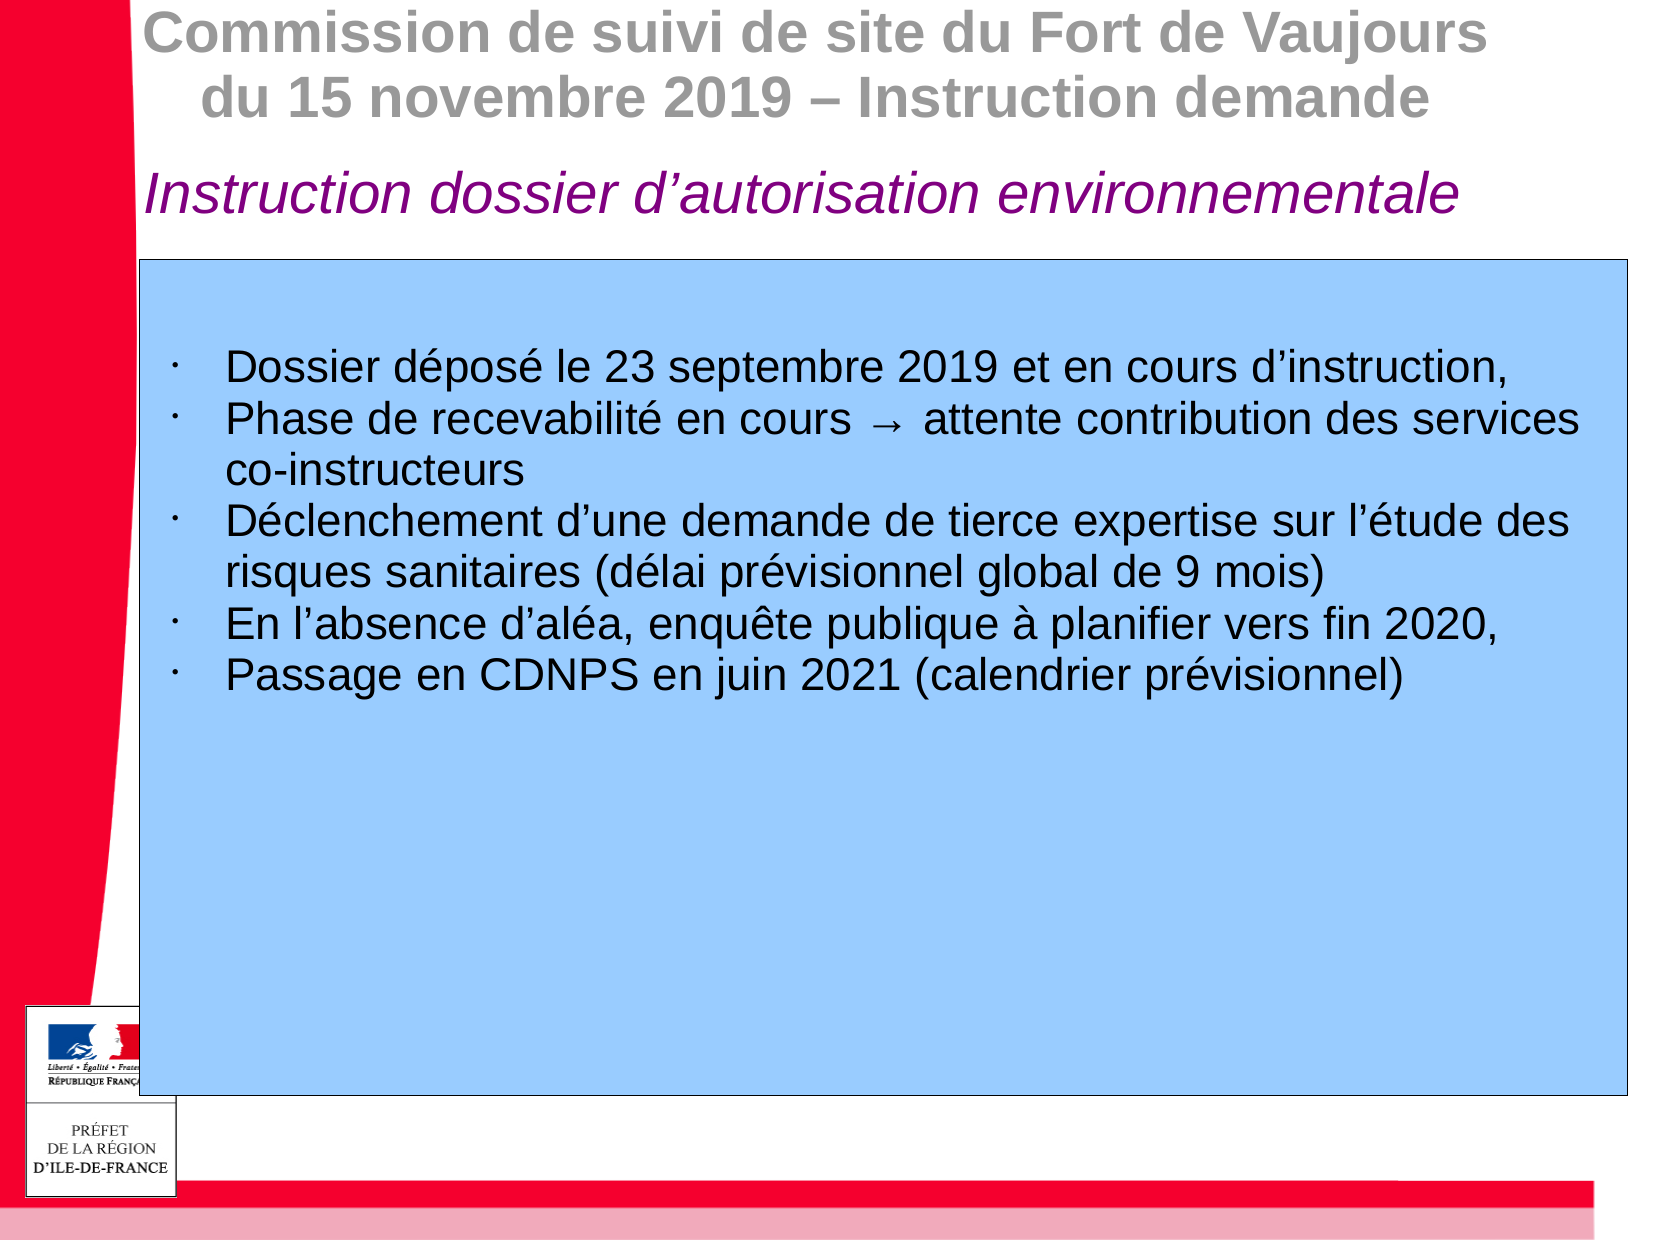

# Commission de suivi de site du Fort de Vaujours du 15 novembre 2019 – Instruction demande Instruction dossier d’autorisation environnementale
Dossier déposé le 23 septembre 2019 et en cours d’instruction,
Phase de recevabilité en cours → attente contribution des services co-instructeurs
Déclenchement d’une demande de tierce expertise sur l’étude des risques sanitaires (délai prévisionnel global de 9 mois)
En l’absence d’aléa, enquête publique à planifier vers fin 2020,
Passage en CDNPS en juin 2021 (calendrier prévisionnel)